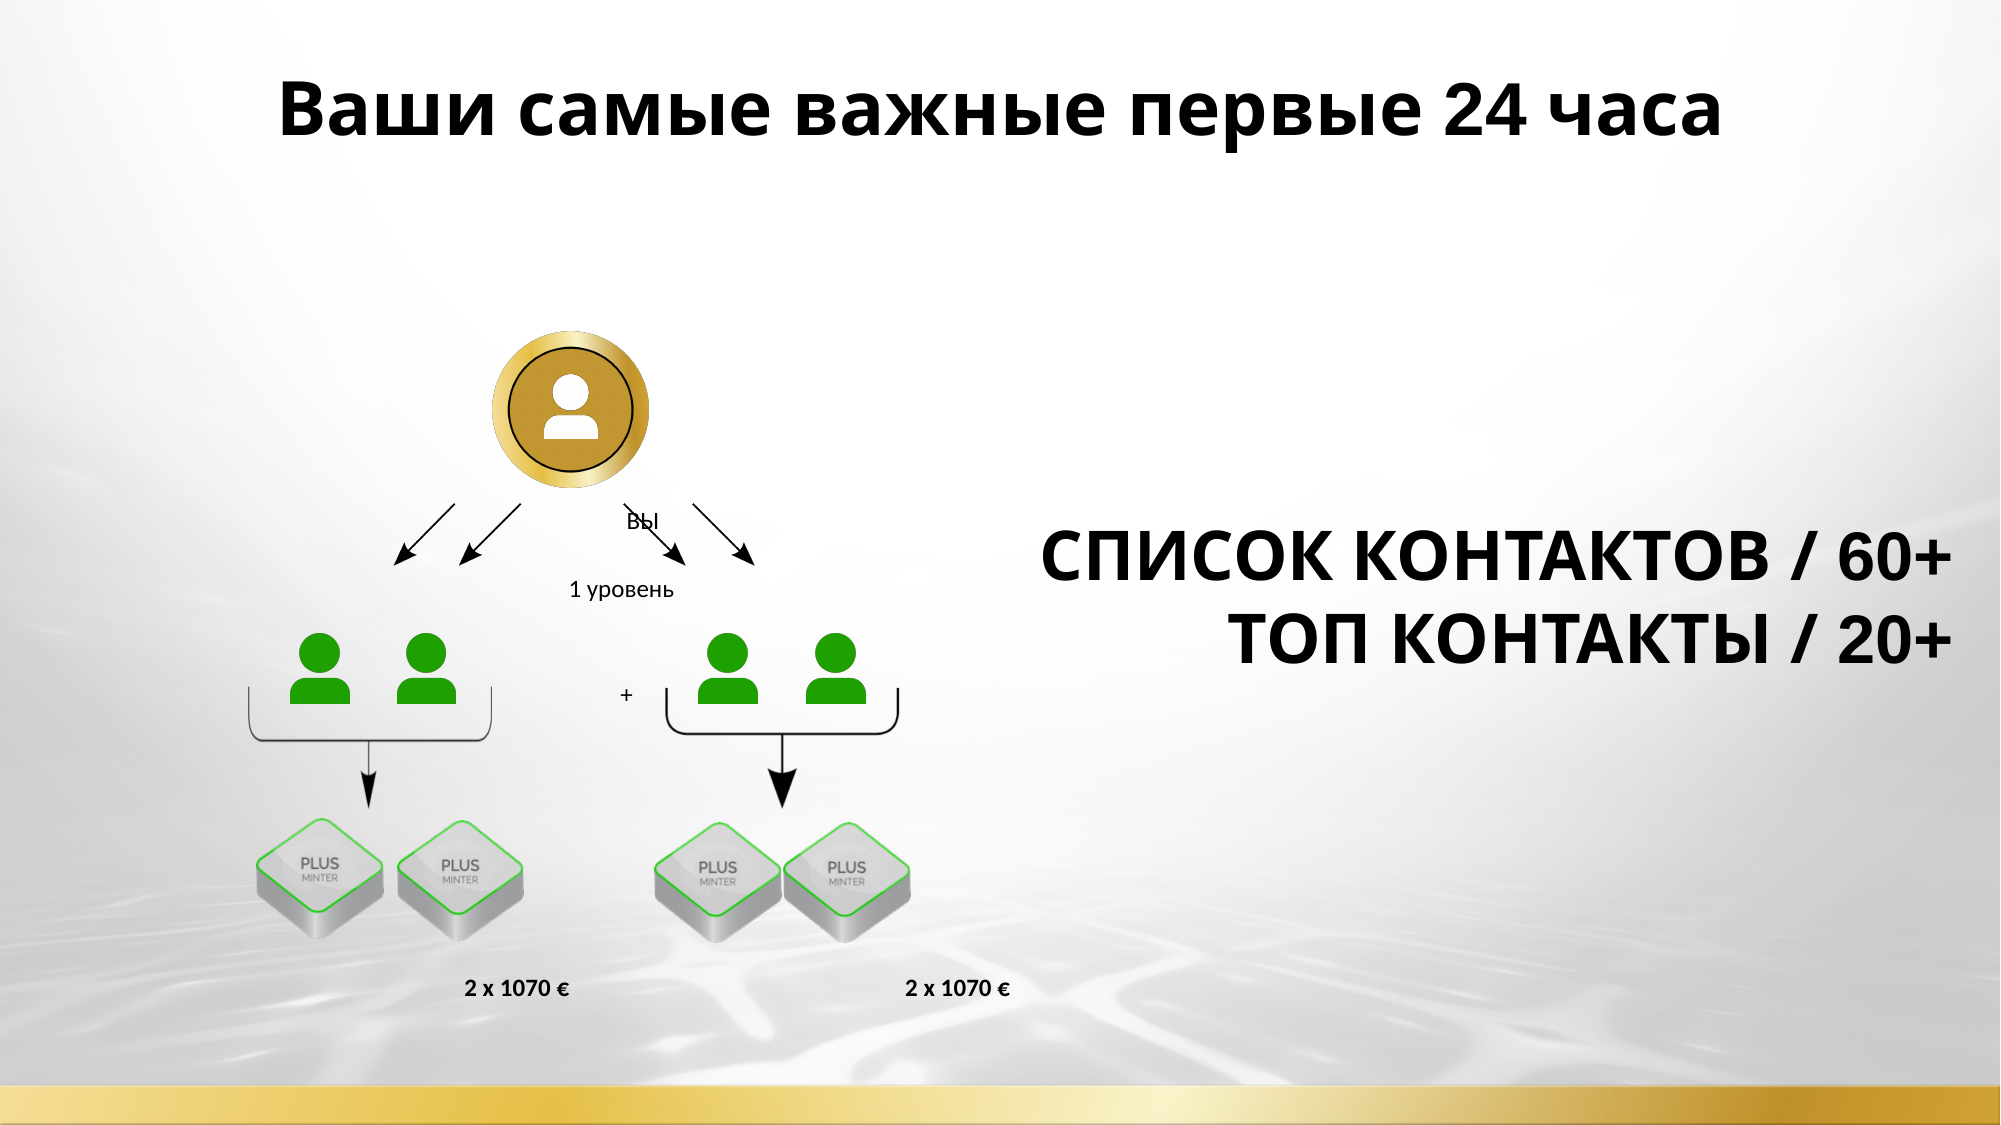

Ваши самые важные первые 24 часа
ВЫ
СПИСОК КОНТАКТОВ / 60+
ТОП КОНТАКТЫ / 20+
1 уровень
+
2 х 1070 €
2 х 1070 €